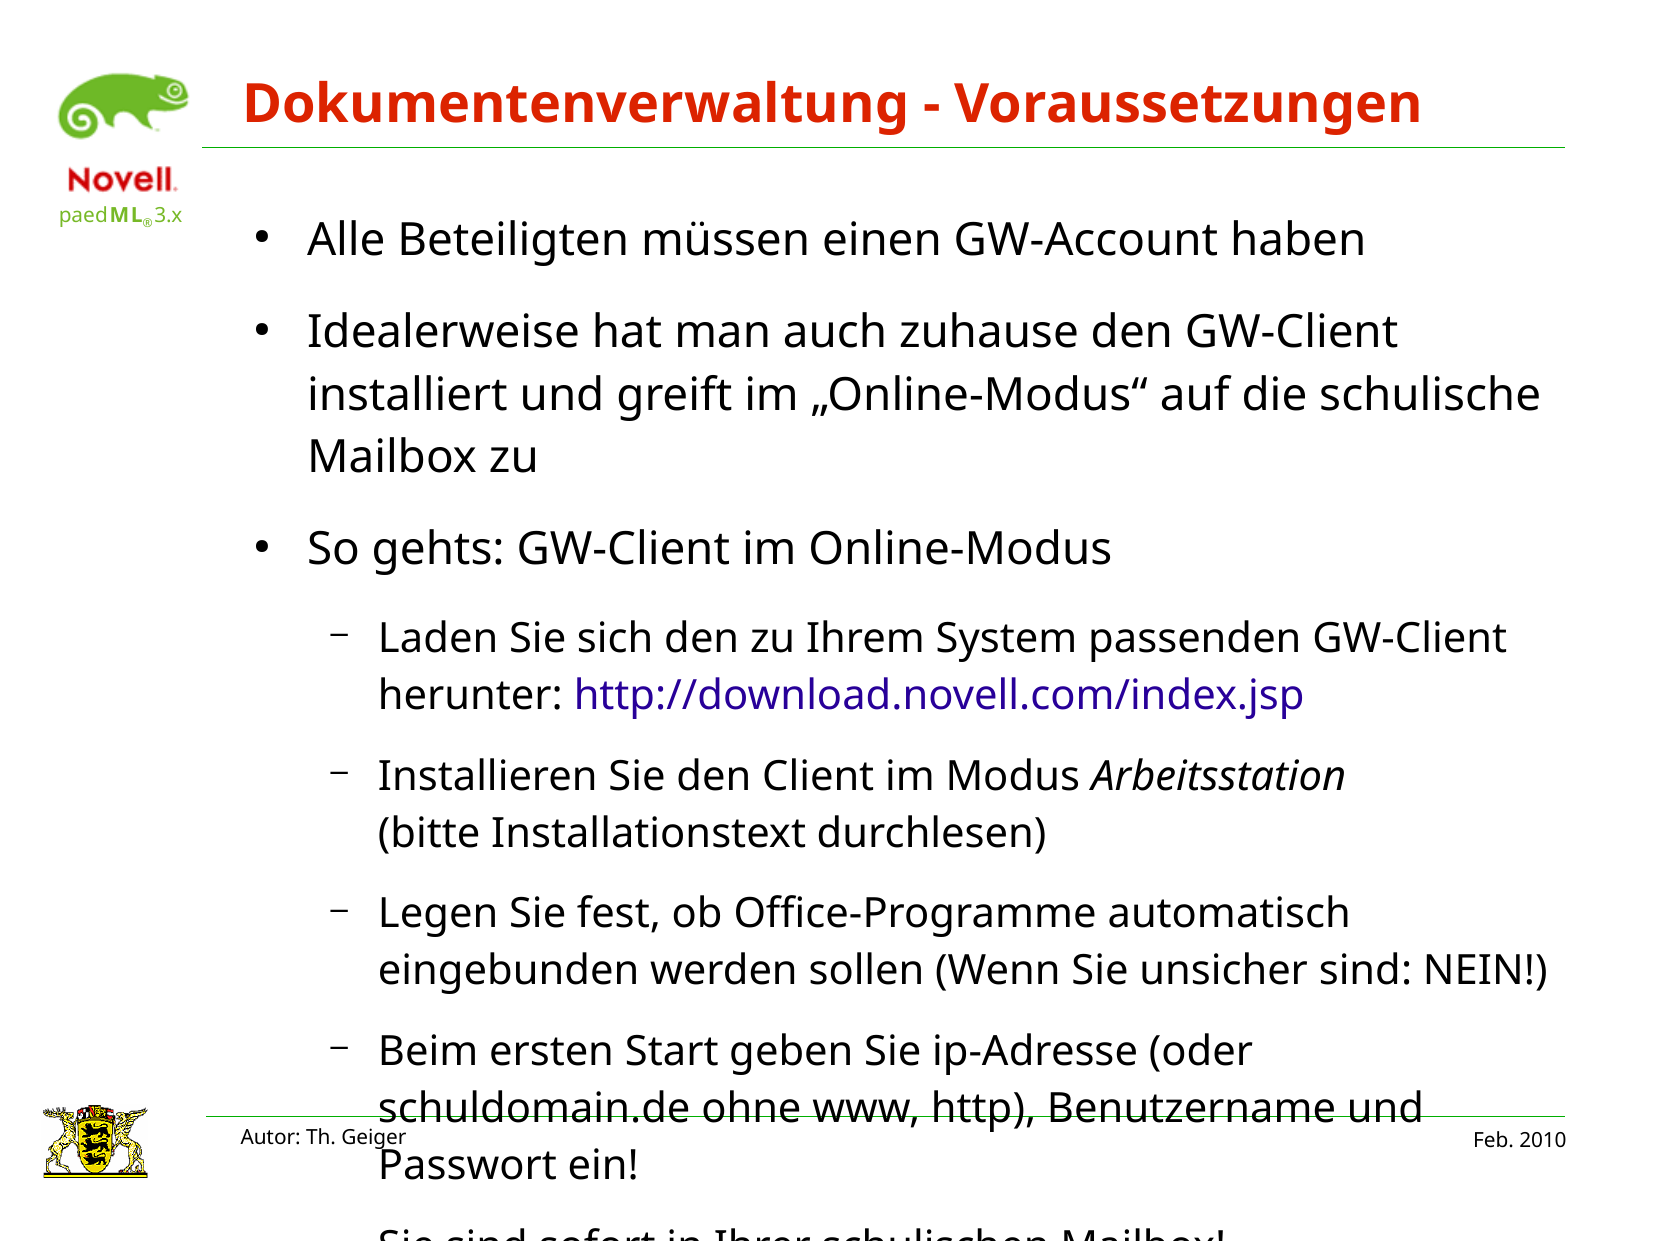

# Dokumentenverwaltung - Voraussetzungen
Alle Beteiligten müssen einen GW-Account haben
Idealerweise hat man auch zuhause den GW-Client installiert und greift im „Online-Modus“ auf die schulische Mailbox zu
So gehts: GW-Client im Online-Modus
Laden Sie sich den zu Ihrem System passenden GW-Client herunter: http://download.novell.com/index.jsp
Installieren Sie den Client im Modus Arbeitsstation
(bitte Installationstext durchlesen)
Legen Sie fest, ob Office-Programme automatisch eingebunden werden sollen (Wenn Sie unsicher sind: NEIN!)
Beim ersten Start geben Sie ip-Adresse (oder schuldomain.de ohne www, http), Benutzername und Passwort ein!
Sie sind sofort in Ihrer schulischen Mailbox!
Autor: Th. Geiger
Feb. 2010